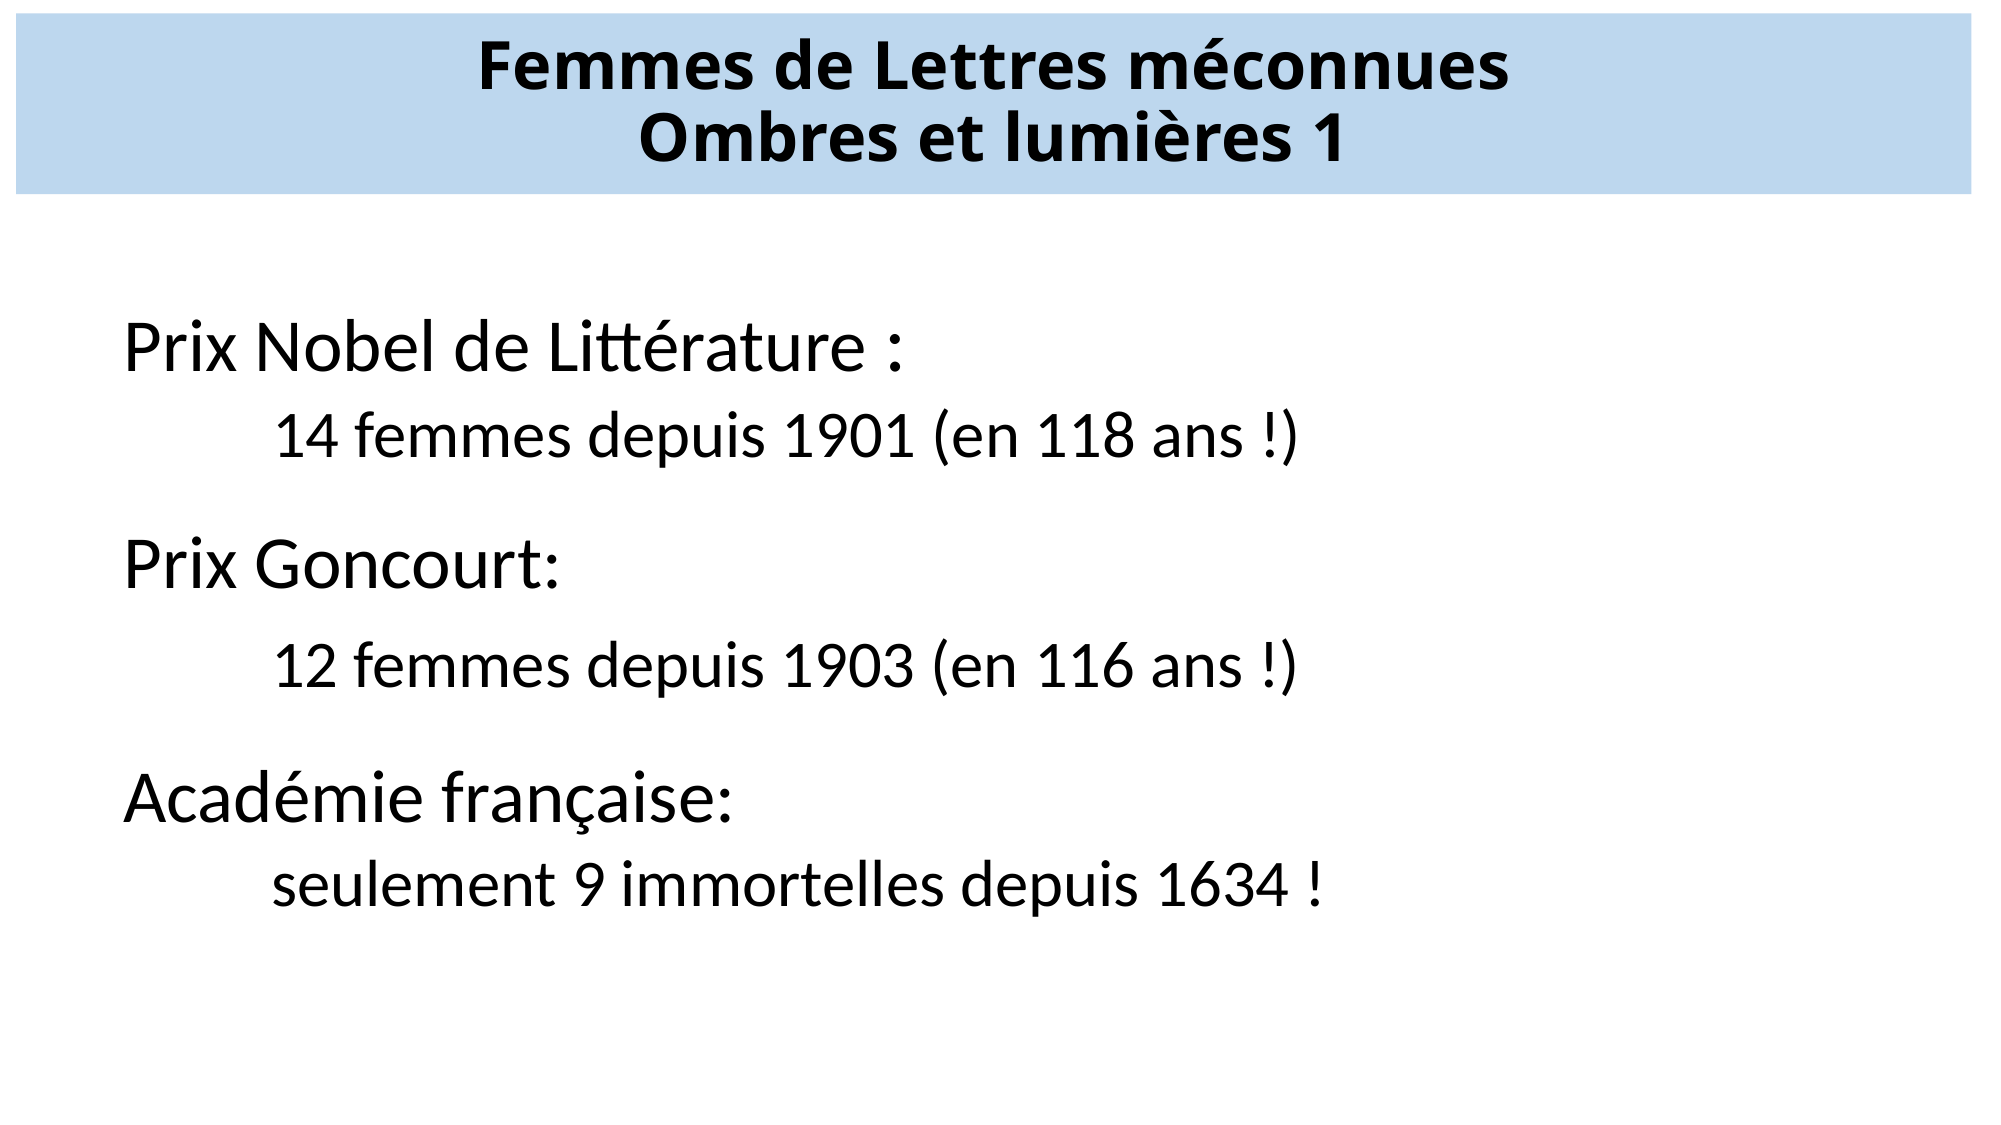

# Femmes de Lettres méconnues Ombres et lumières 1
Prix Nobel de Littérature :
	14 femmes depuis 1901 (en 118 ans !)
Prix Goncourt:
		12 femmes depuis 1903 (en 116 ans !)
Académie française:
		seulement 9 immortelles depuis 1634 !